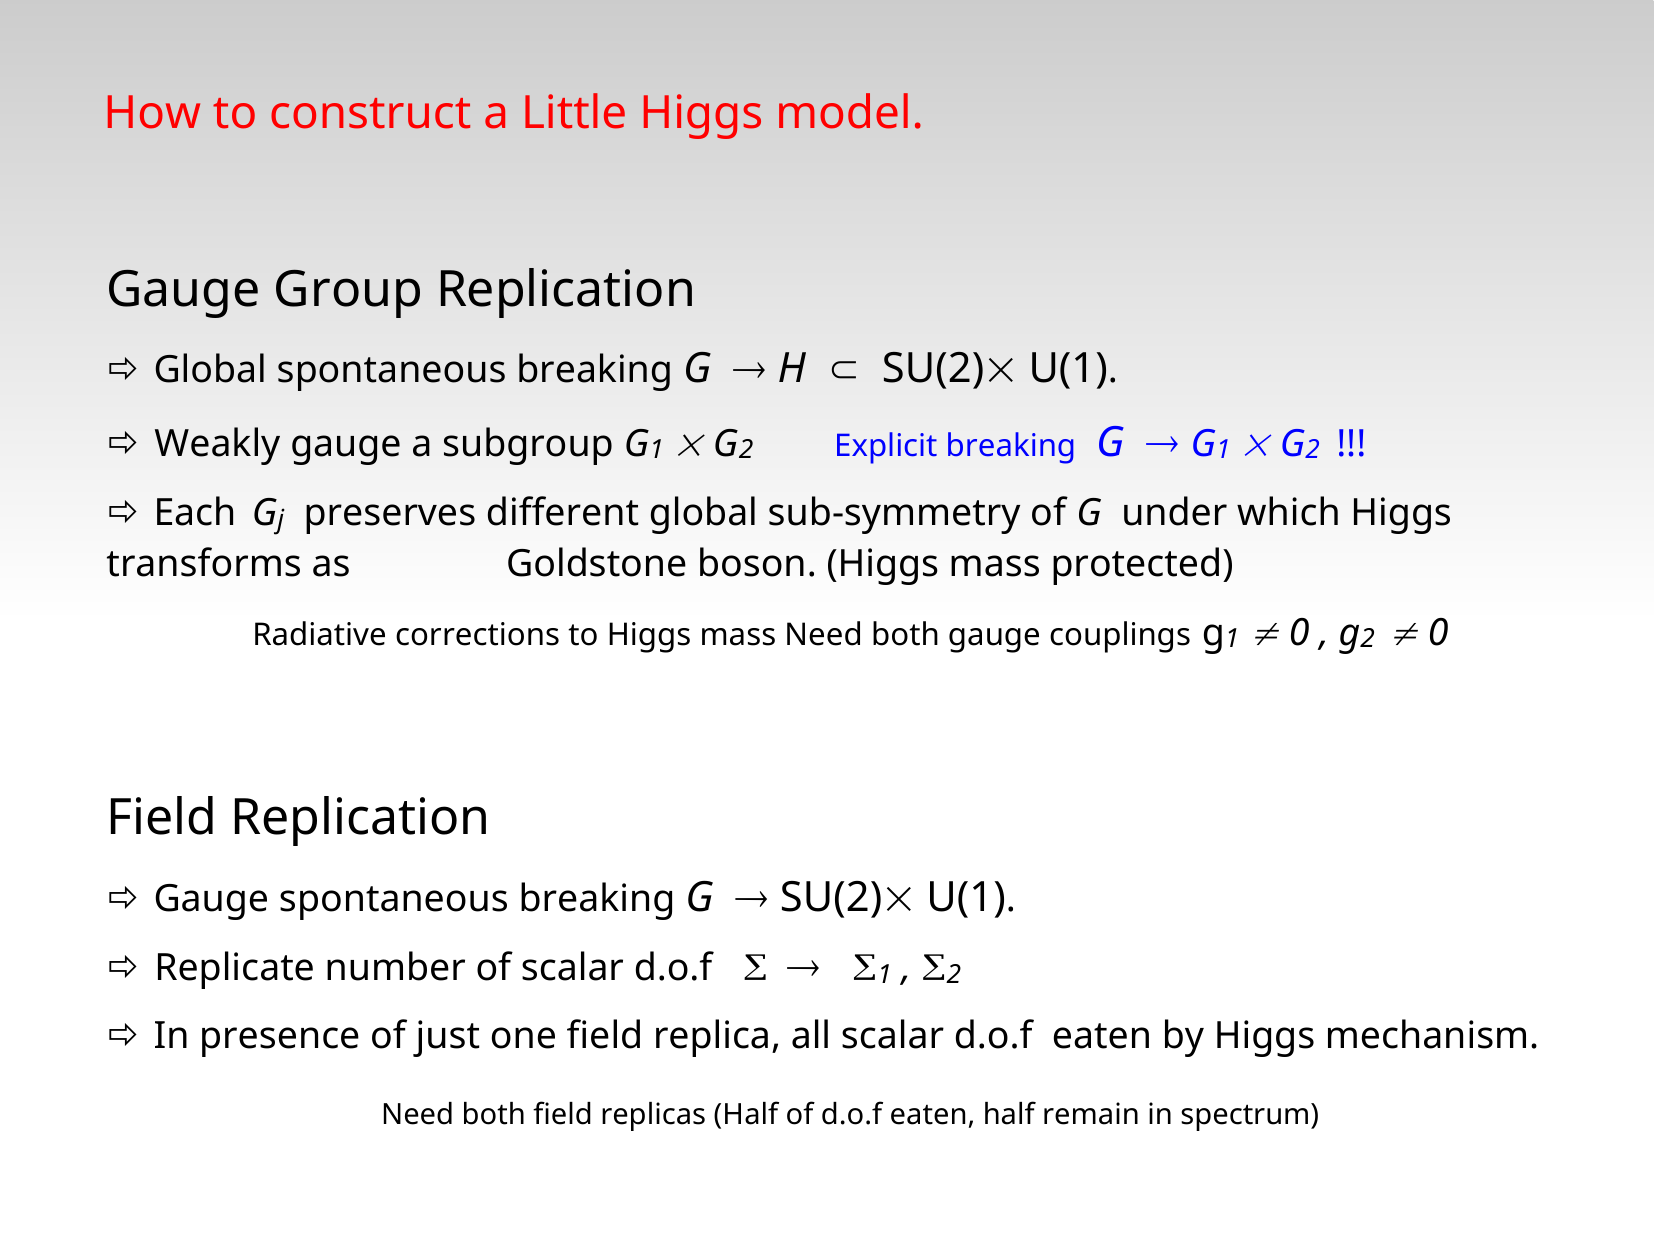

How to construct a Little Higgs model.
Gauge Group Replication
 Global spontaneous breaking G  H  SU(2) U(1).
 Weakly gauge a subgroup G1  G2 Explicit breaking G  G1  G2 !!!
 Each Gj preserves different global sub-symmetry of G under which Higgs transforms as Goldstone boson. (Higgs mass protected)
Radiative corrections to Higgs mass Need both gauge couplings g1 ≠ 0 , g2 ≠ 0
# Field Replication
 Gauge spontaneous breaking G  SU(2) U(1).
 Replicate number of scalar d.o.f   1 , 2
 In presence of just one field replica, all scalar d.o.f eaten by Higgs mechanism.
Need both field replicas (Half of d.o.f eaten, half remain in spectrum)